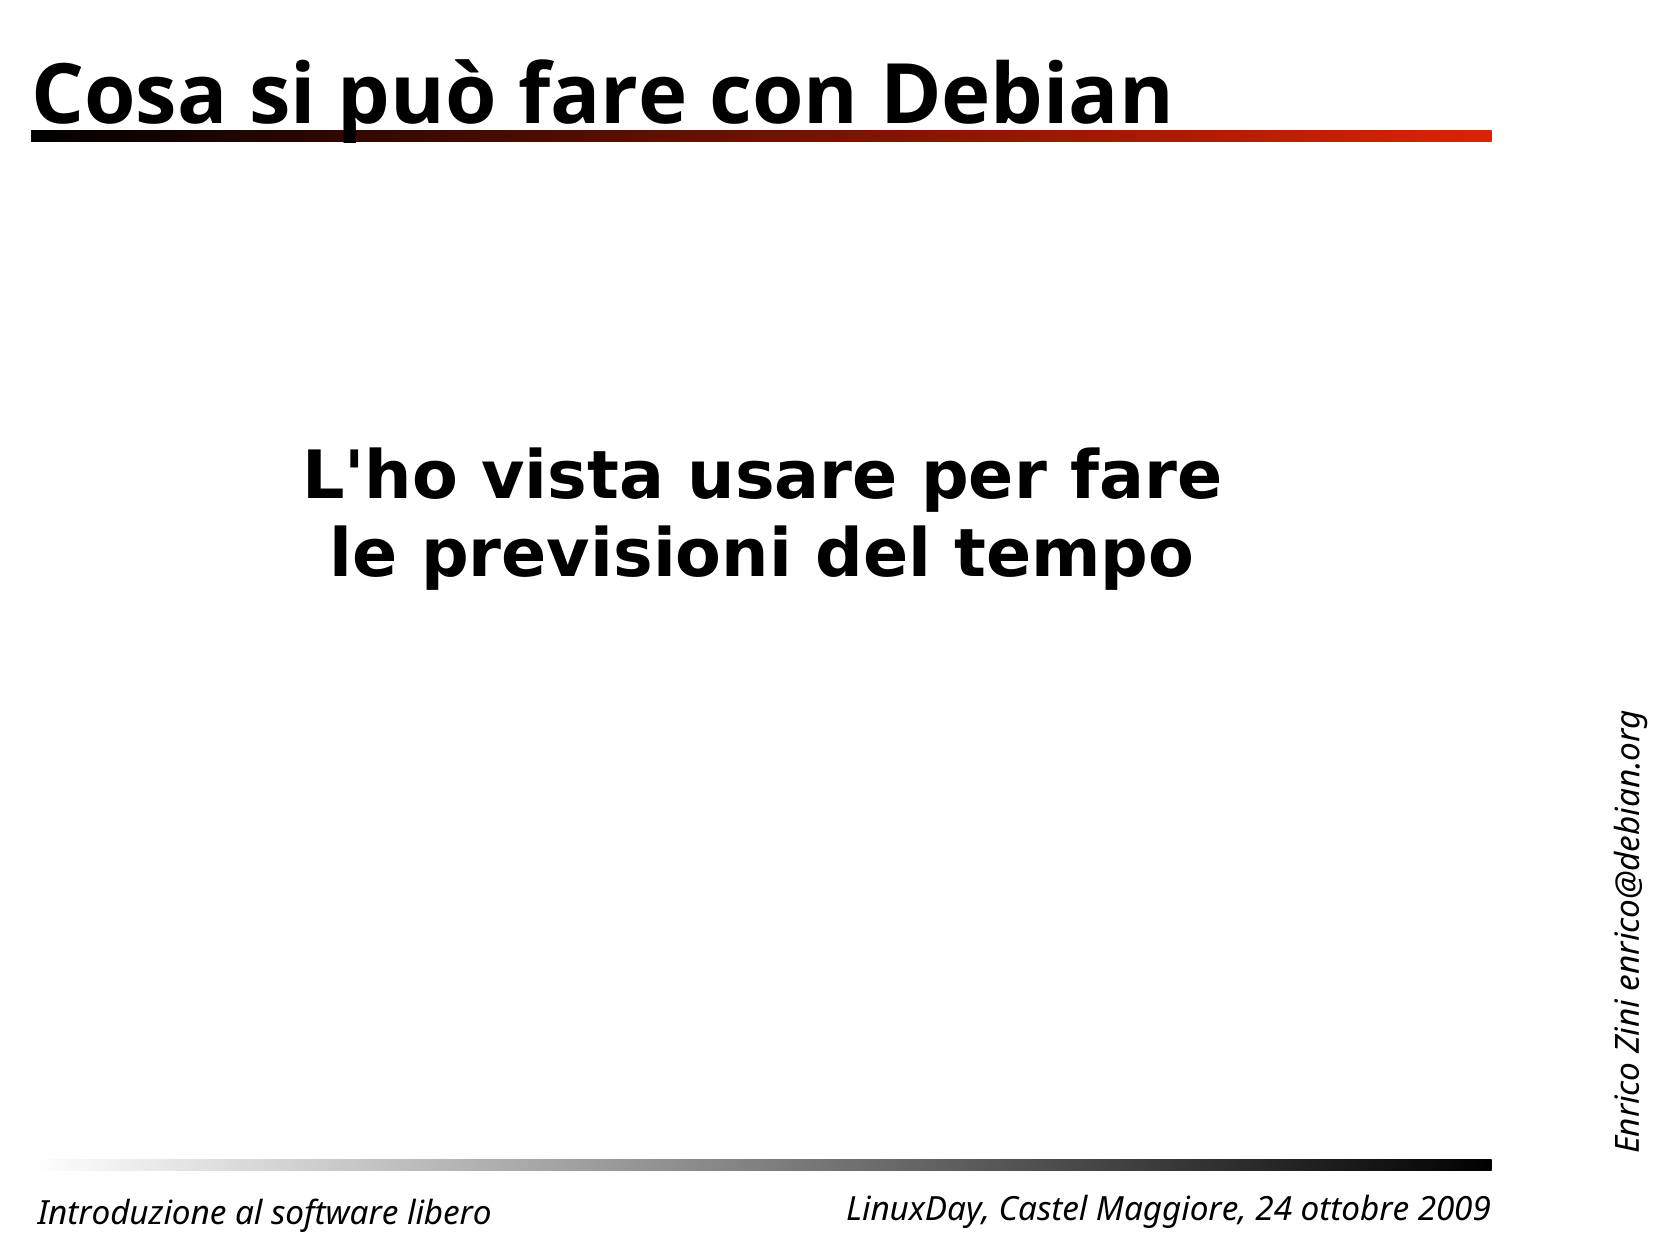

Cosa si può fare con Debian
L'ho vista usare per fare
le previsioni del tempo